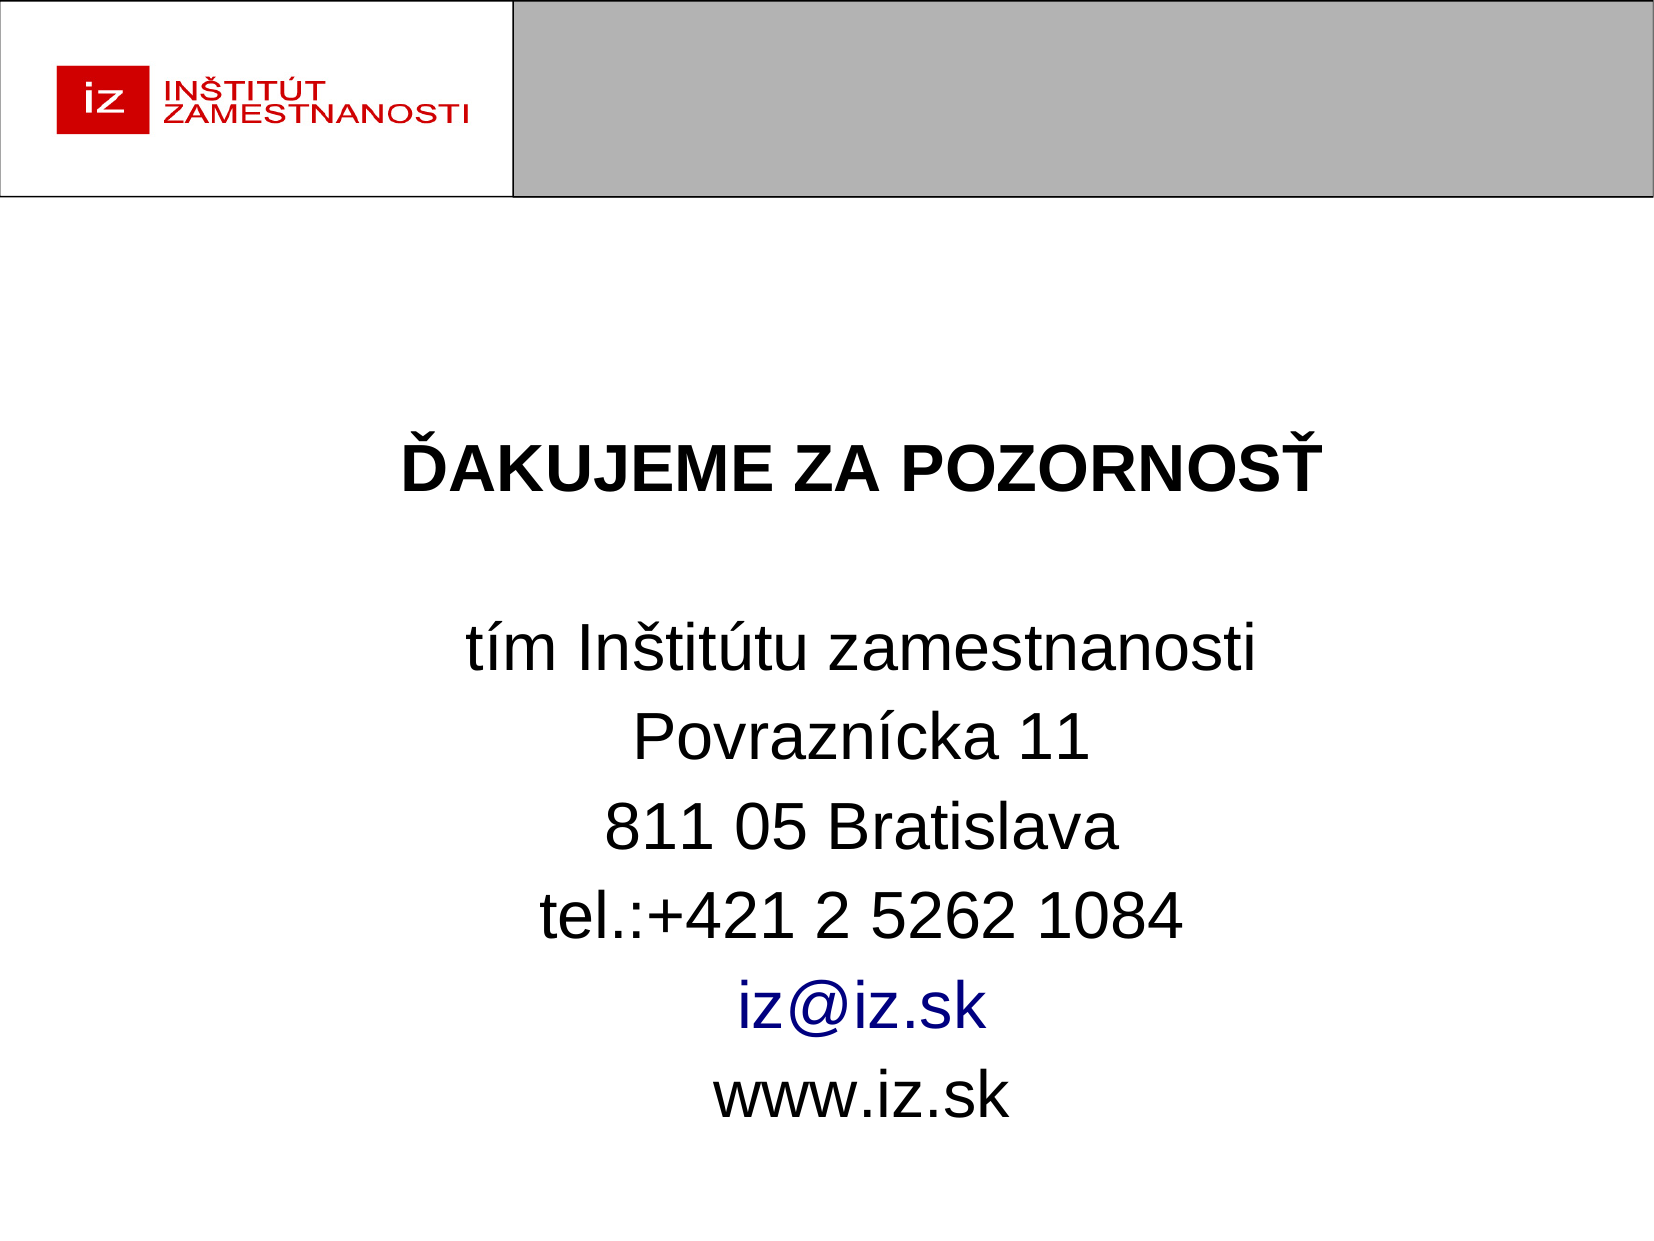

# ĎAKUJEME ZA POZORNOSŤ
tím Inštitútu zamestnanosti
Povraznícka 11
811 05 Bratislava
tel.:+421 2 5262 1084
iz@iz.sk
www.iz.sk